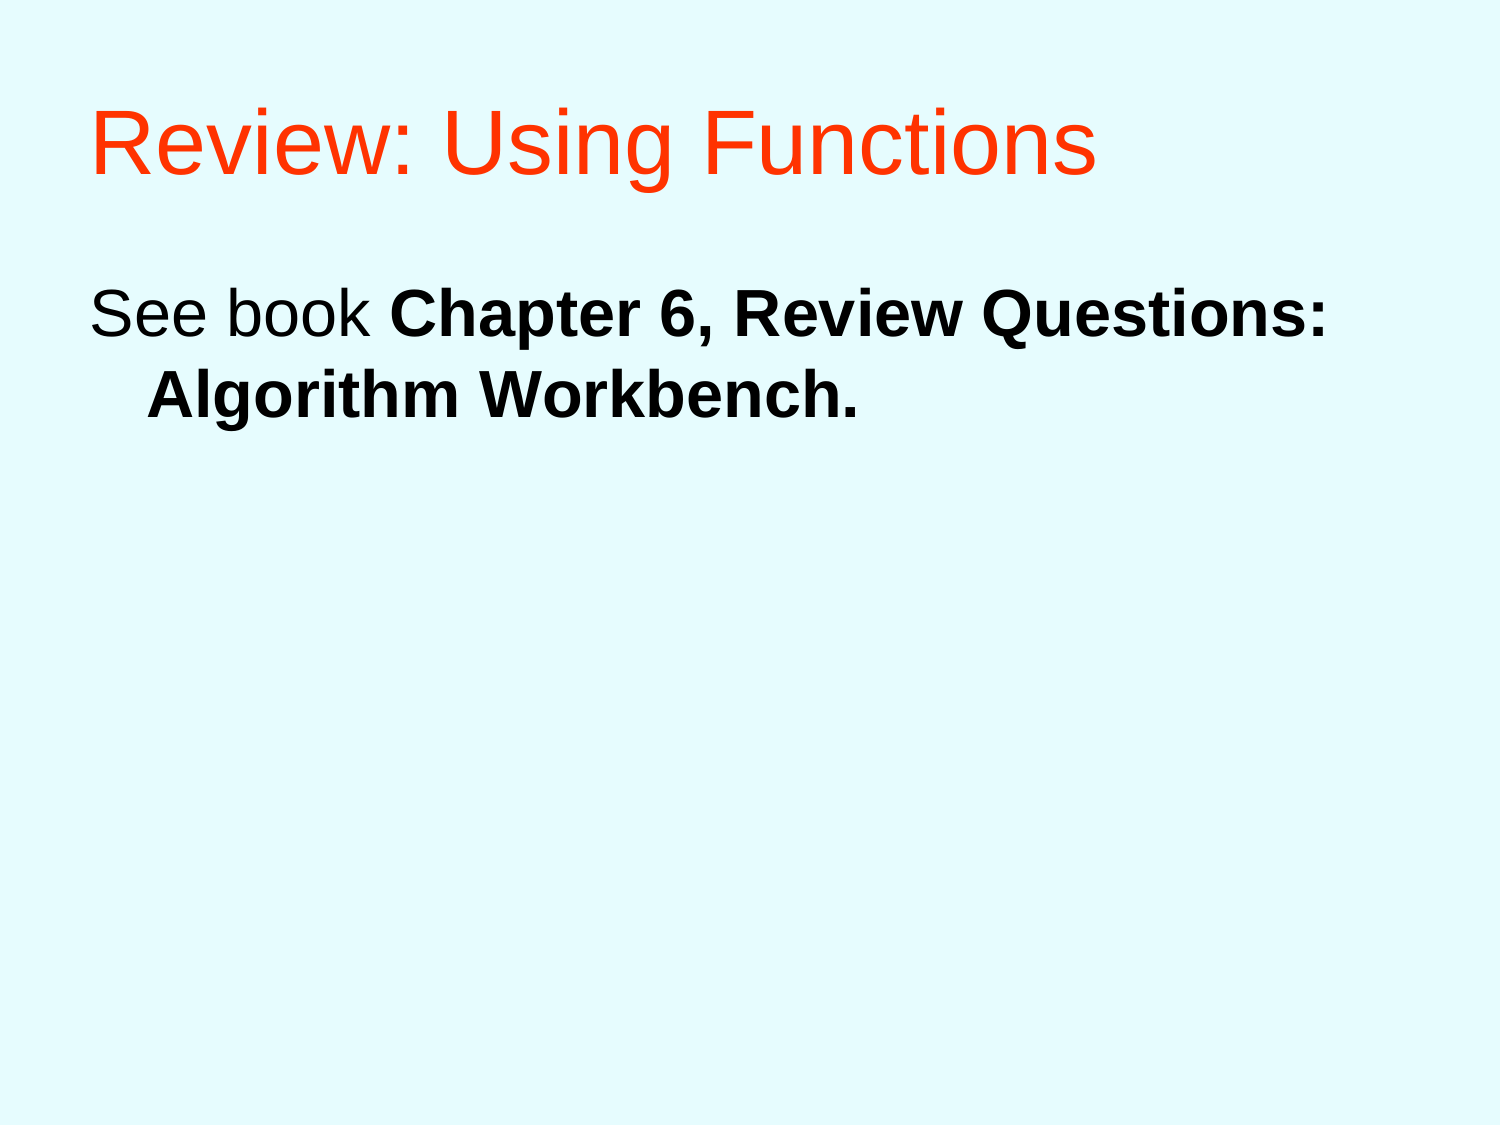

# Review: Using Functions
See book Chapter 6, Review Questions: Algorithm Workbench.